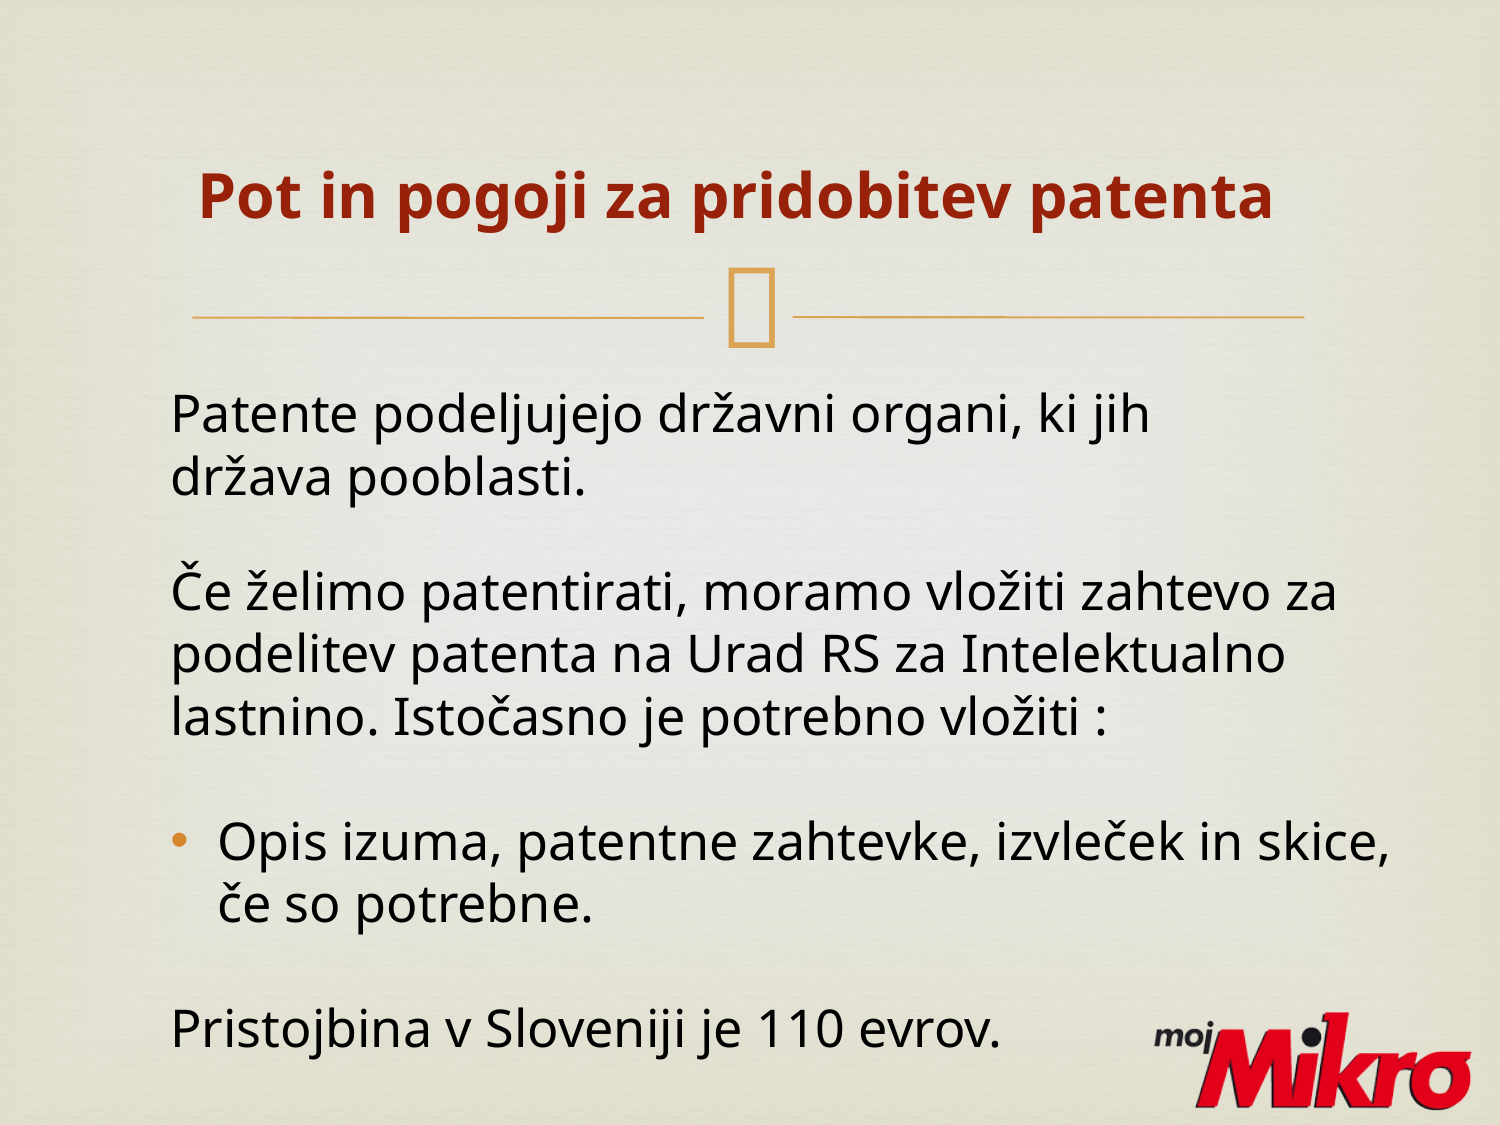

Pot in pogoji za pridobitev patenta
Patente podeljujejo državni organi, ki jih država pooblasti.
Če želimo patentirati, moramo vložiti zahtevo za podelitev patenta na Urad RS za Intelektualno lastnino. Istočasno je potrebno vložiti :
Opis izuma, patentne zahtevke, izvleček in skice, če so potrebne.
Pristojbina v Sloveniji je 110 evrov.